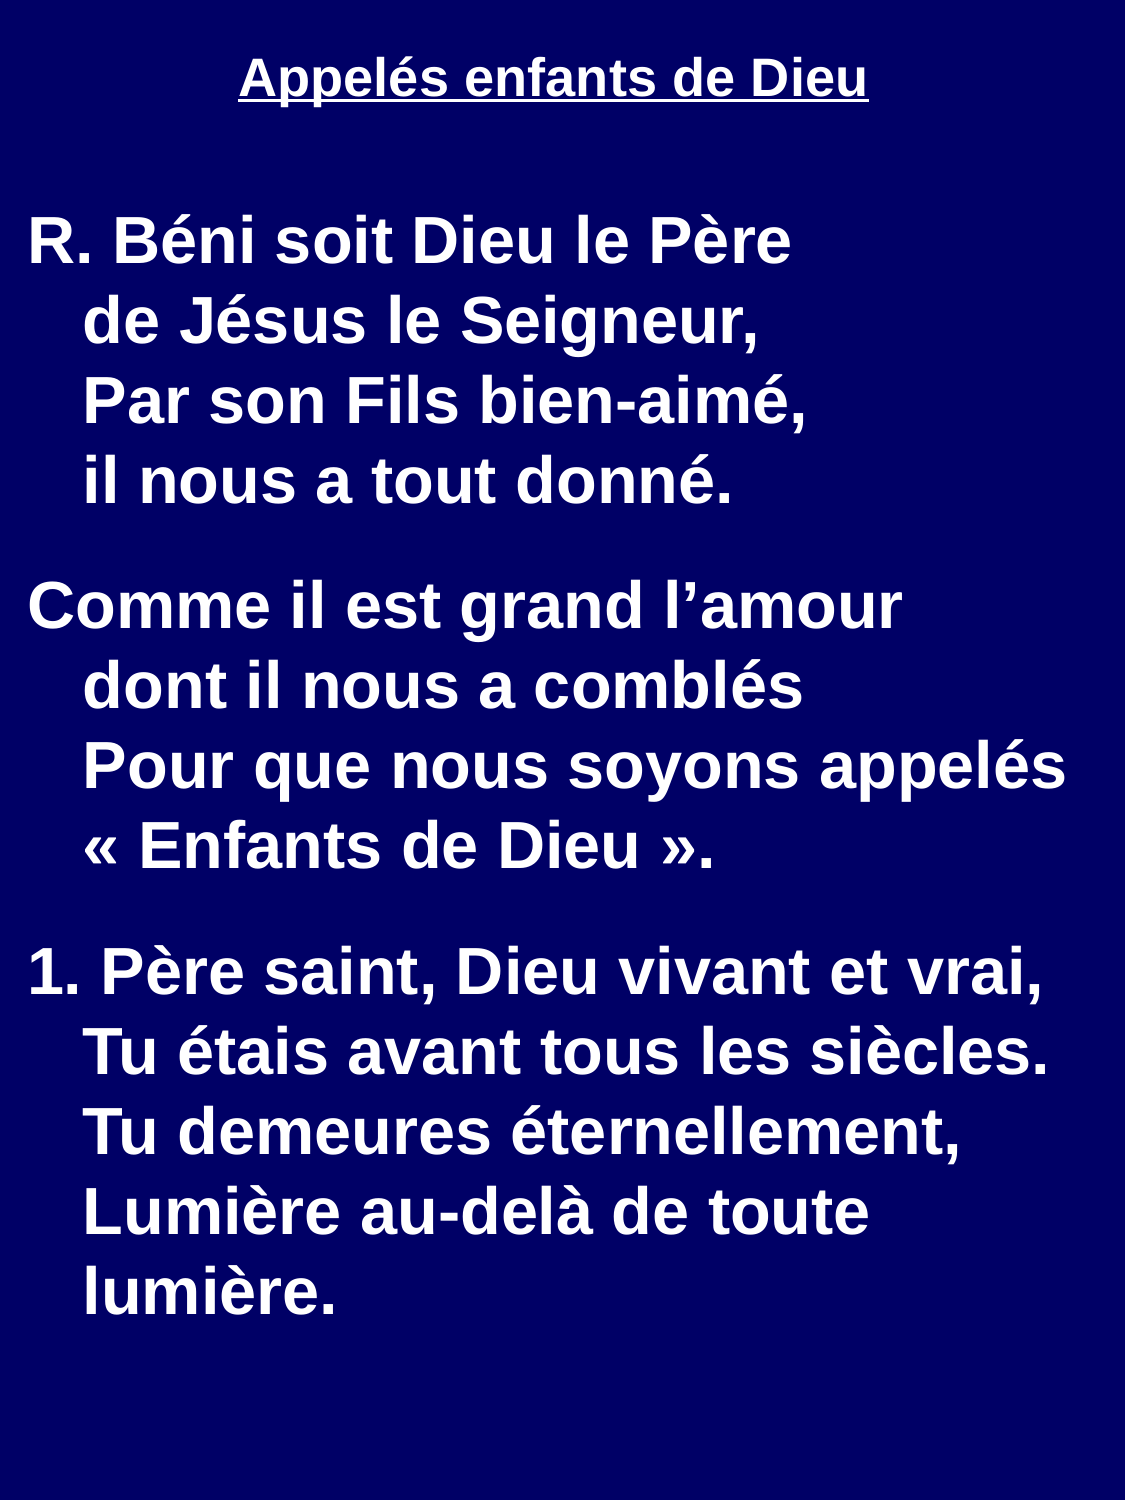

Appelés enfants de Dieu
R. Béni soit Dieu le Père
de Jésus le Seigneur,
Par son Fils bien-aimé,
il nous a tout donné.
Comme il est grand l’amour
dont il nous a comblés
Pour que nous soyons appelés « Enfants de Dieu ».
1. Père saint, Dieu vivant et vrai,
Tu étais avant tous les siècles.
Tu demeures éternellement,
Lumière au-delà de toute lumière.